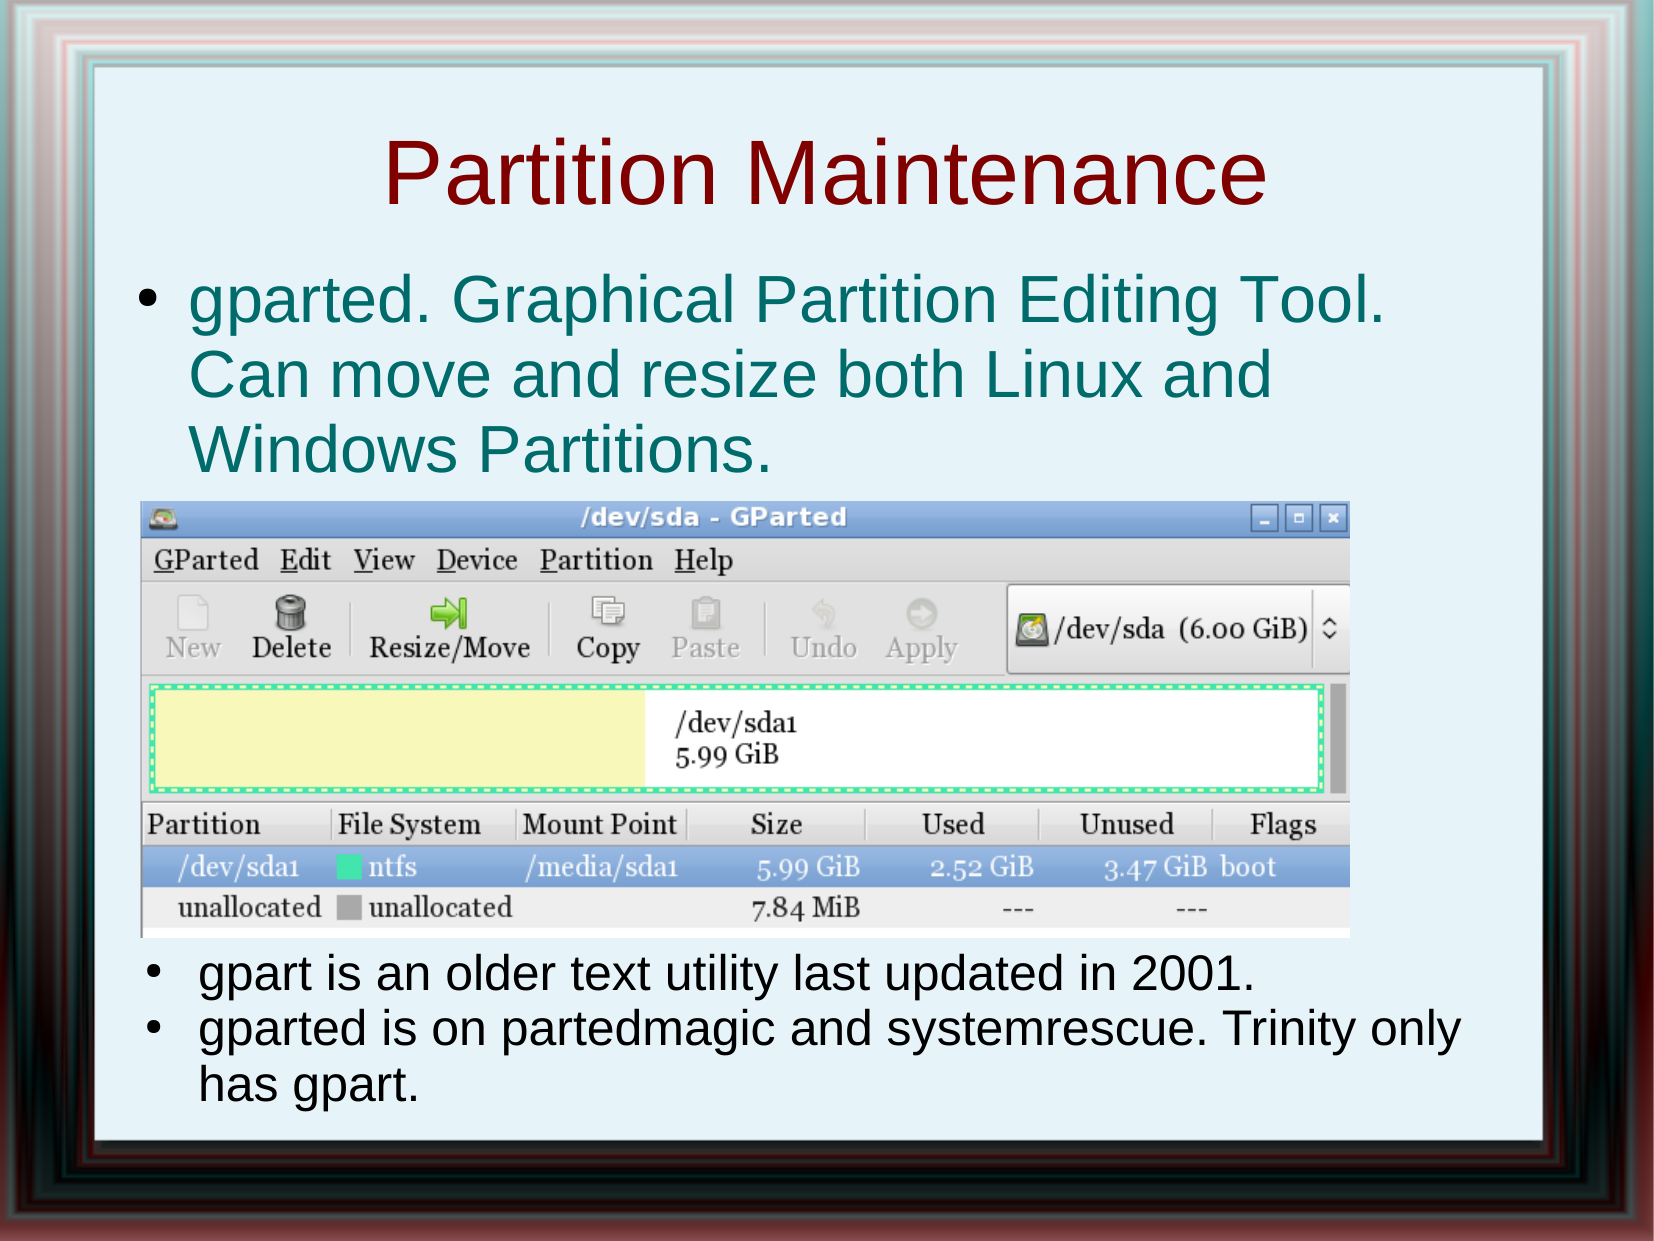

# Partition Maintenance
gparted. Graphical Partition Editing Tool. Can move and resize both Linux and Windows Partitions.
gpart is an older text utility last updated in 2001.
gparted is on partedmagic and systemrescue. Trinity only has gpart.